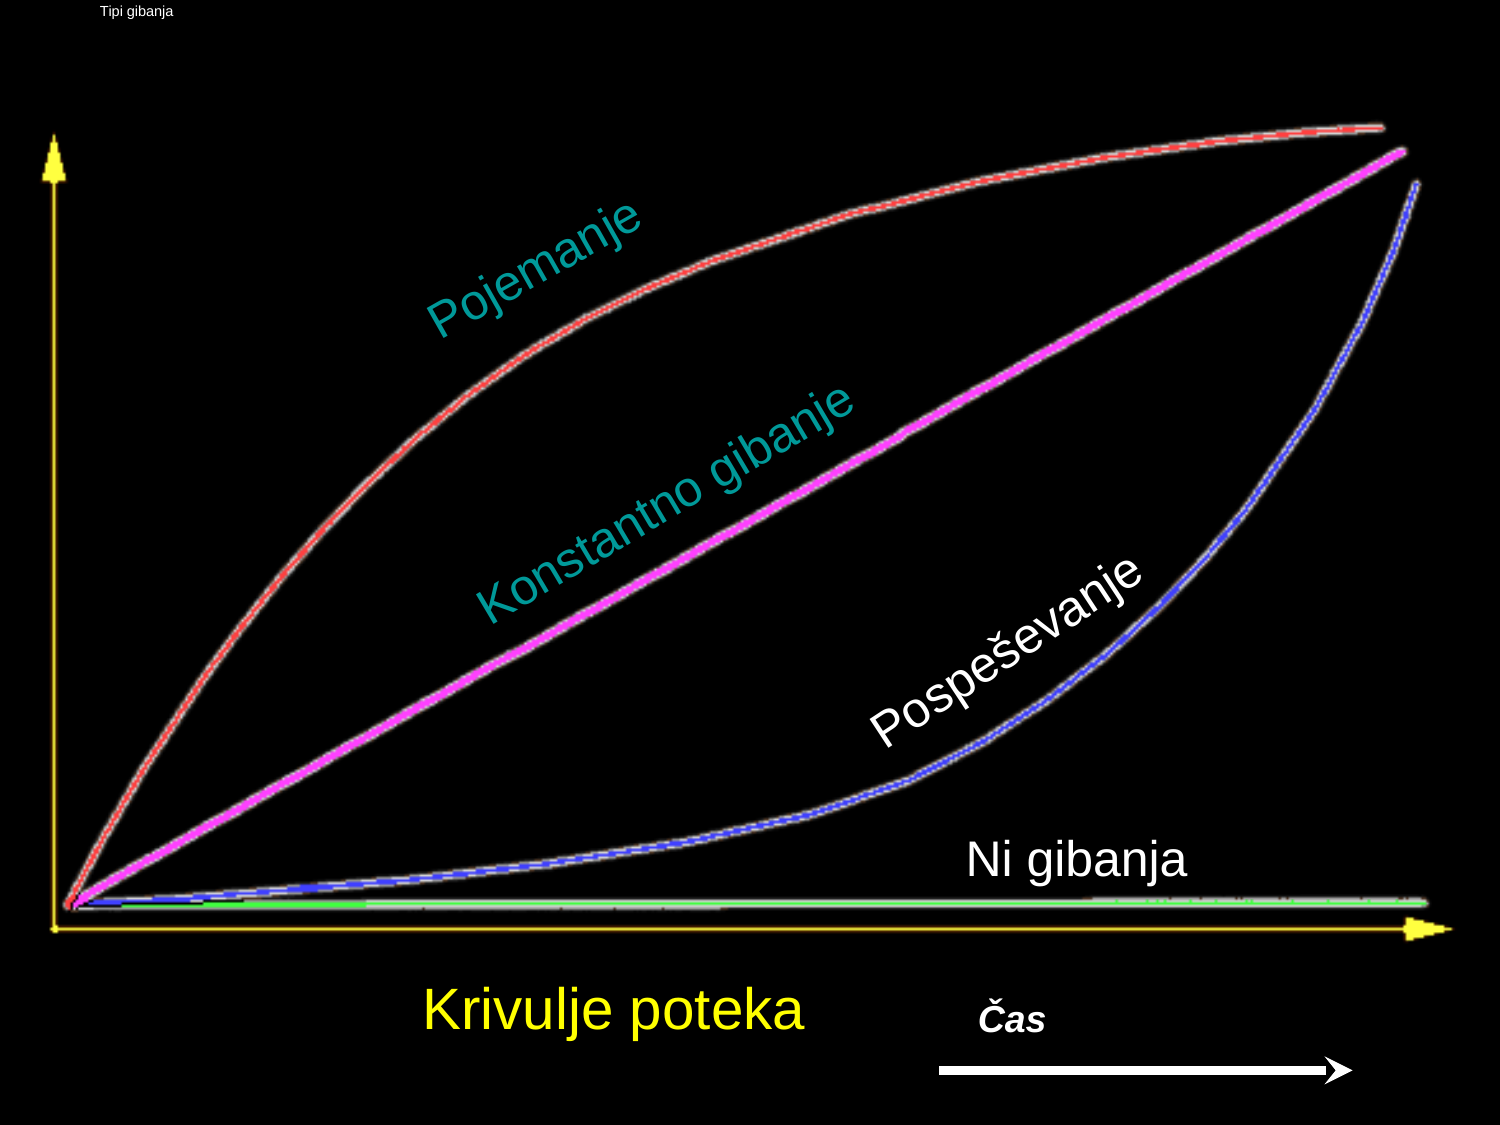

# Tipi gibanja
Pojemanje
Konstantno gibanje
Pospeševanje
Ni gibanja
Krivulje poteka
Čas